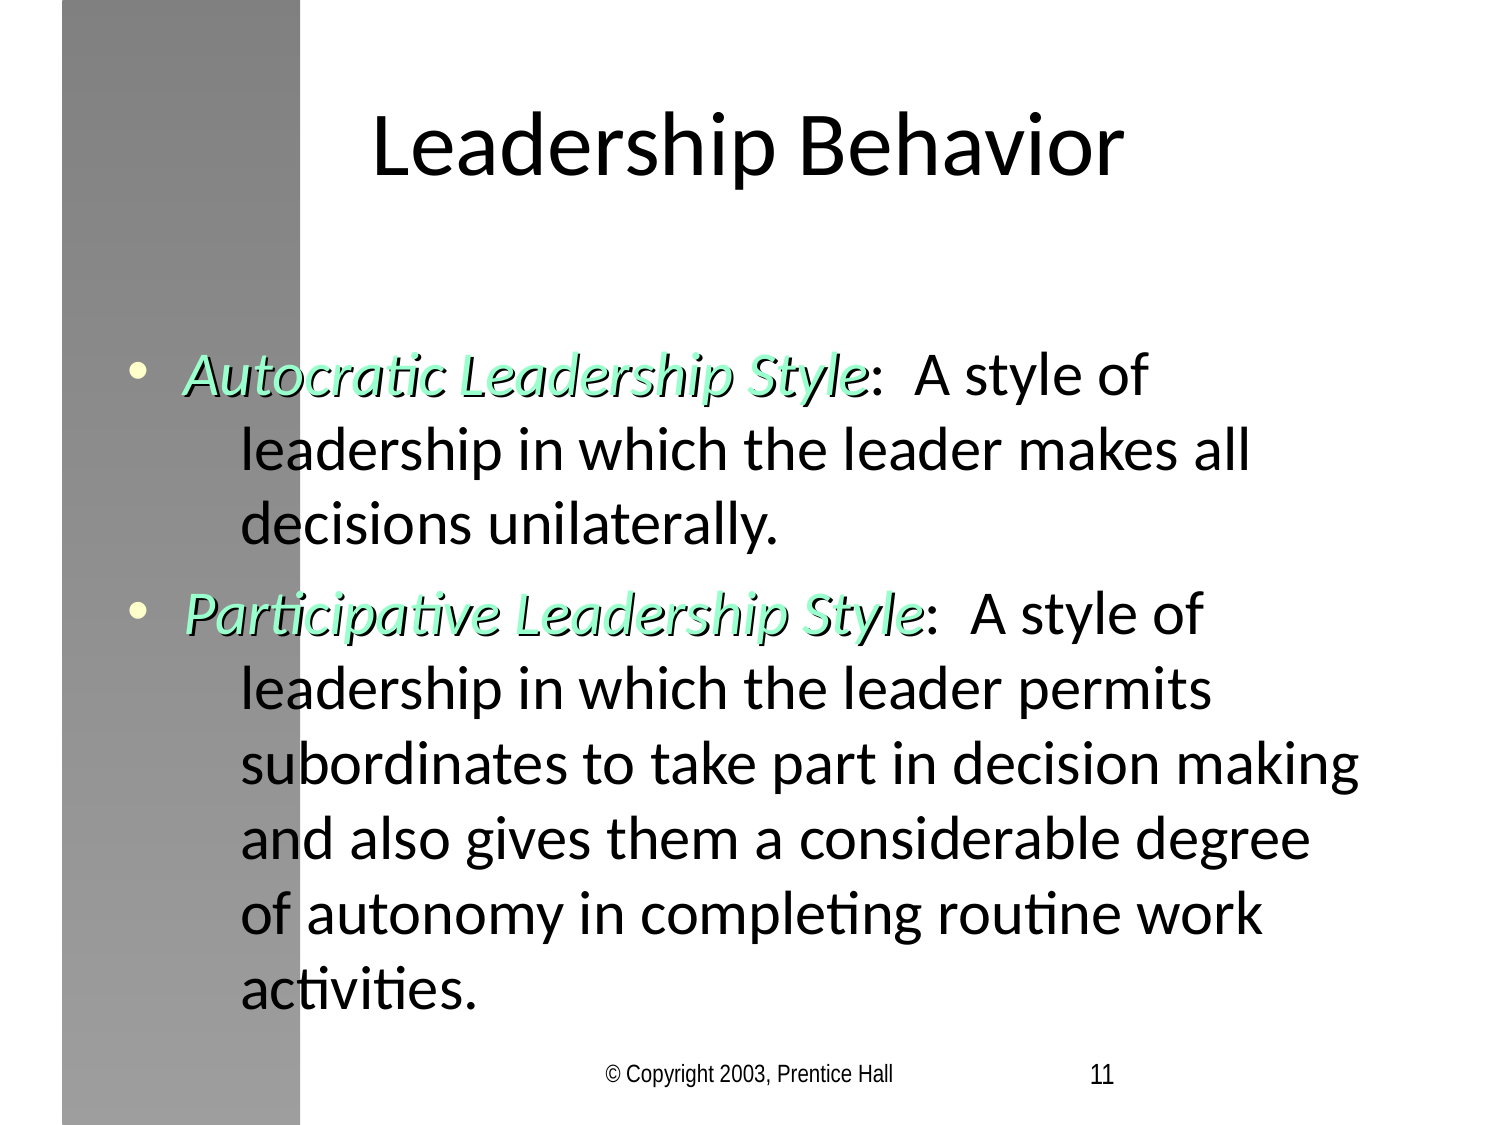

# Leadership Behavior
Autocratic Leadership Style: A style of leadership in which the leader makes all decisions unilaterally.
Participative Leadership Style: A style of leadership in which the leader permits subordinates to take part in decision making and also gives them a considerable degree of autonomy in completing routine work activities.
© Copyright 2003, Prentice Hall